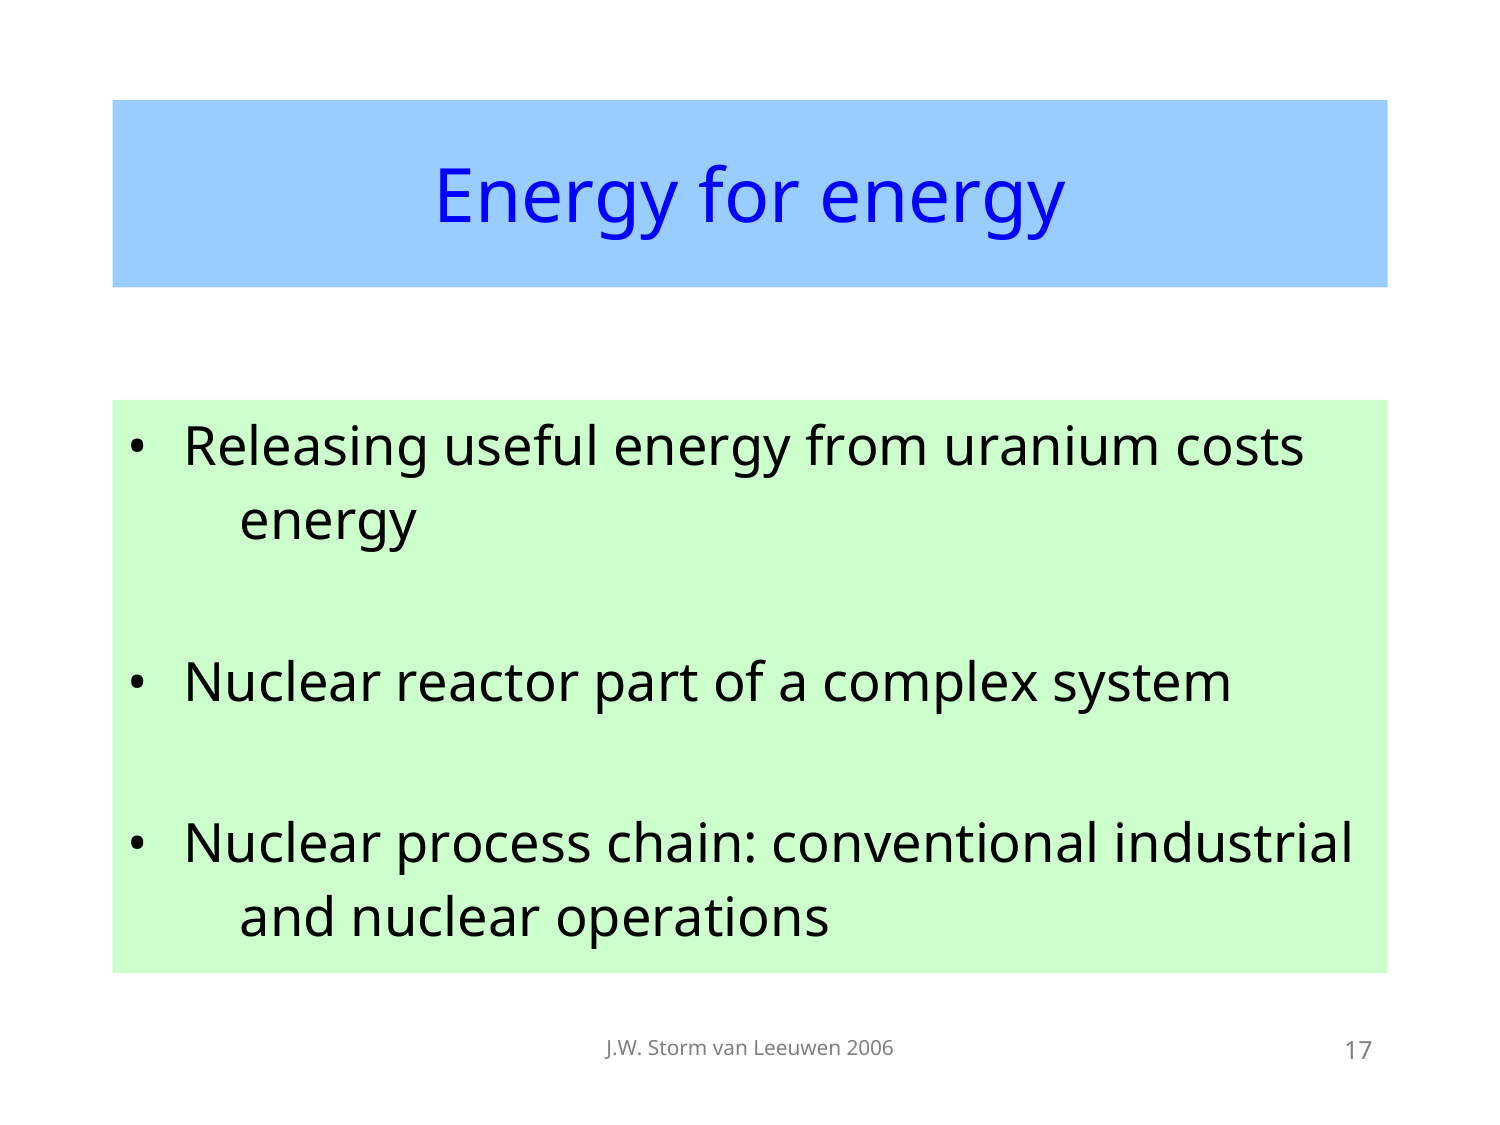

# Energy for energy
Releasing useful energy from uranium costs energy
Nuclear reactor part of a complex system
Nuclear process chain: conventional industrial and nuclear operations
J.W. Storm van Leeuwen 2006
17